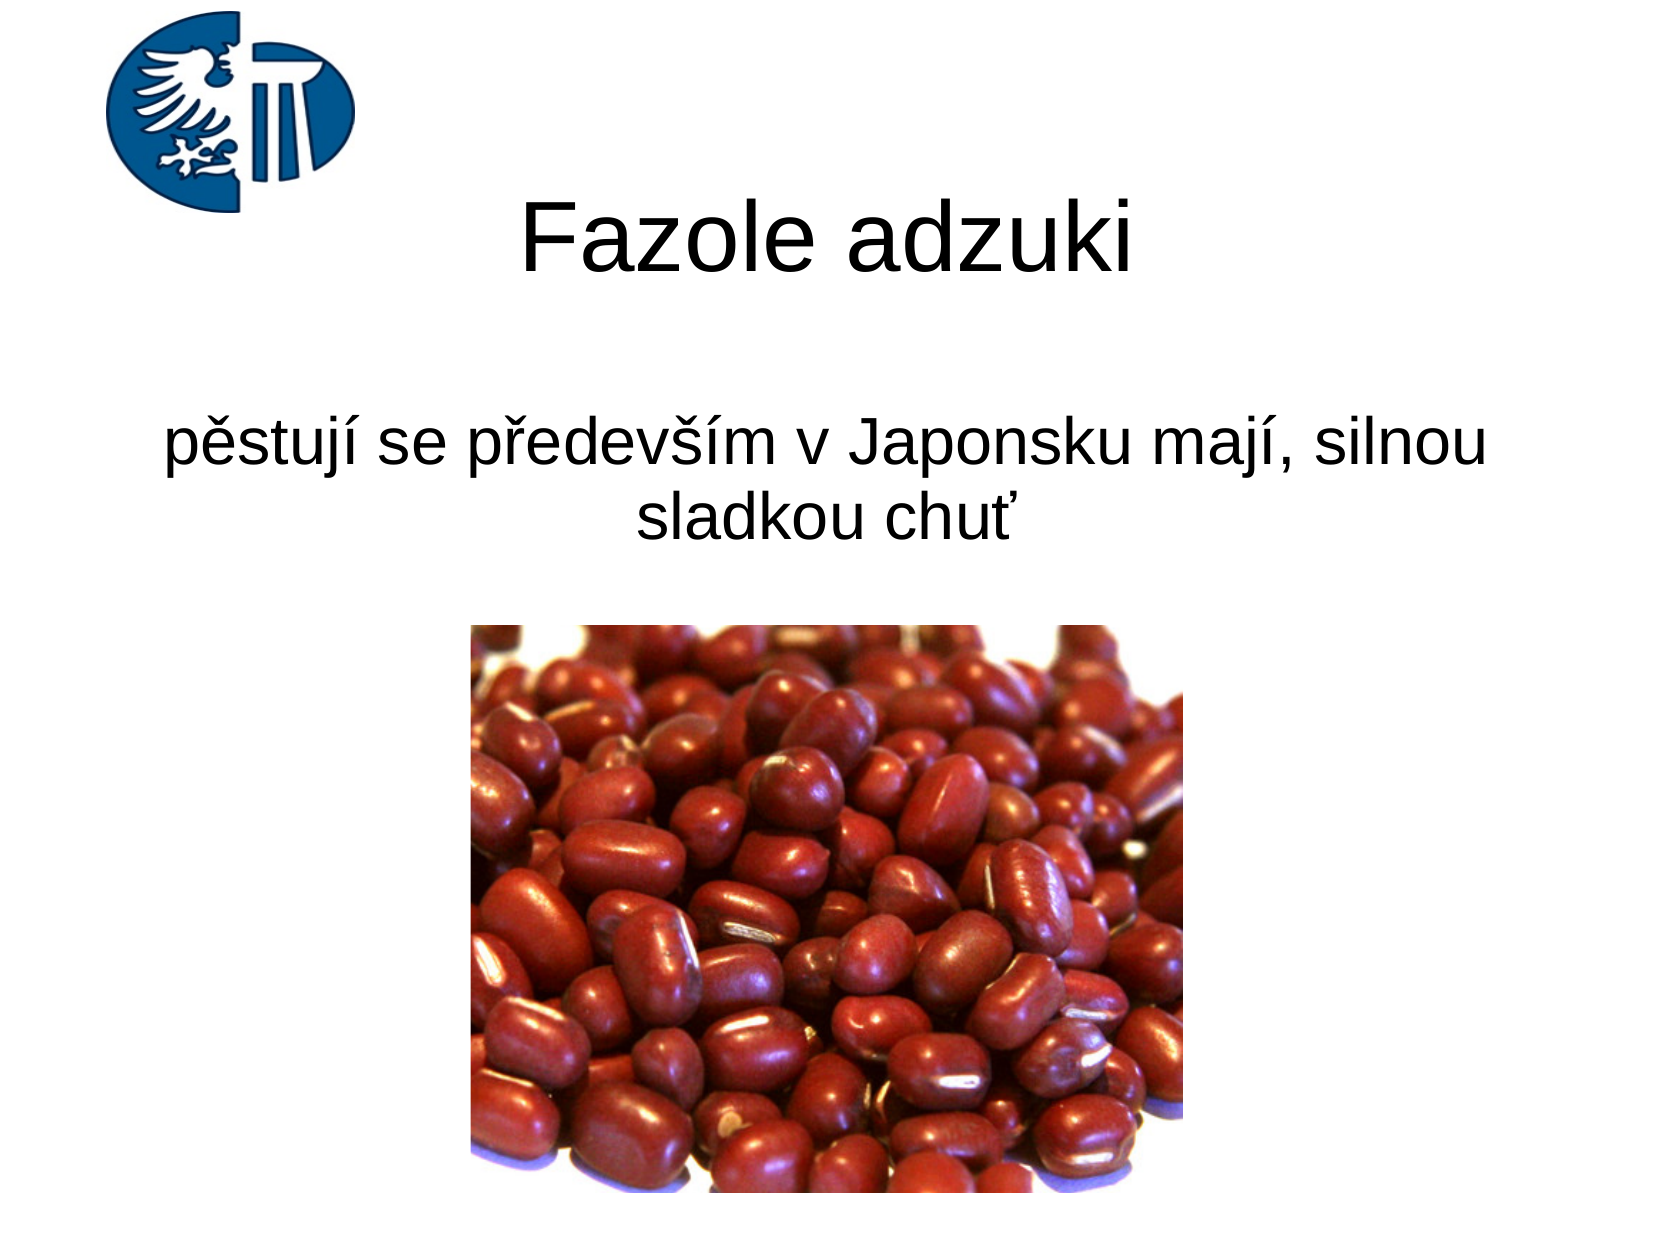

# Fazole adzuki pěstují se především v Japonsku mají, silnou sladkou chuť